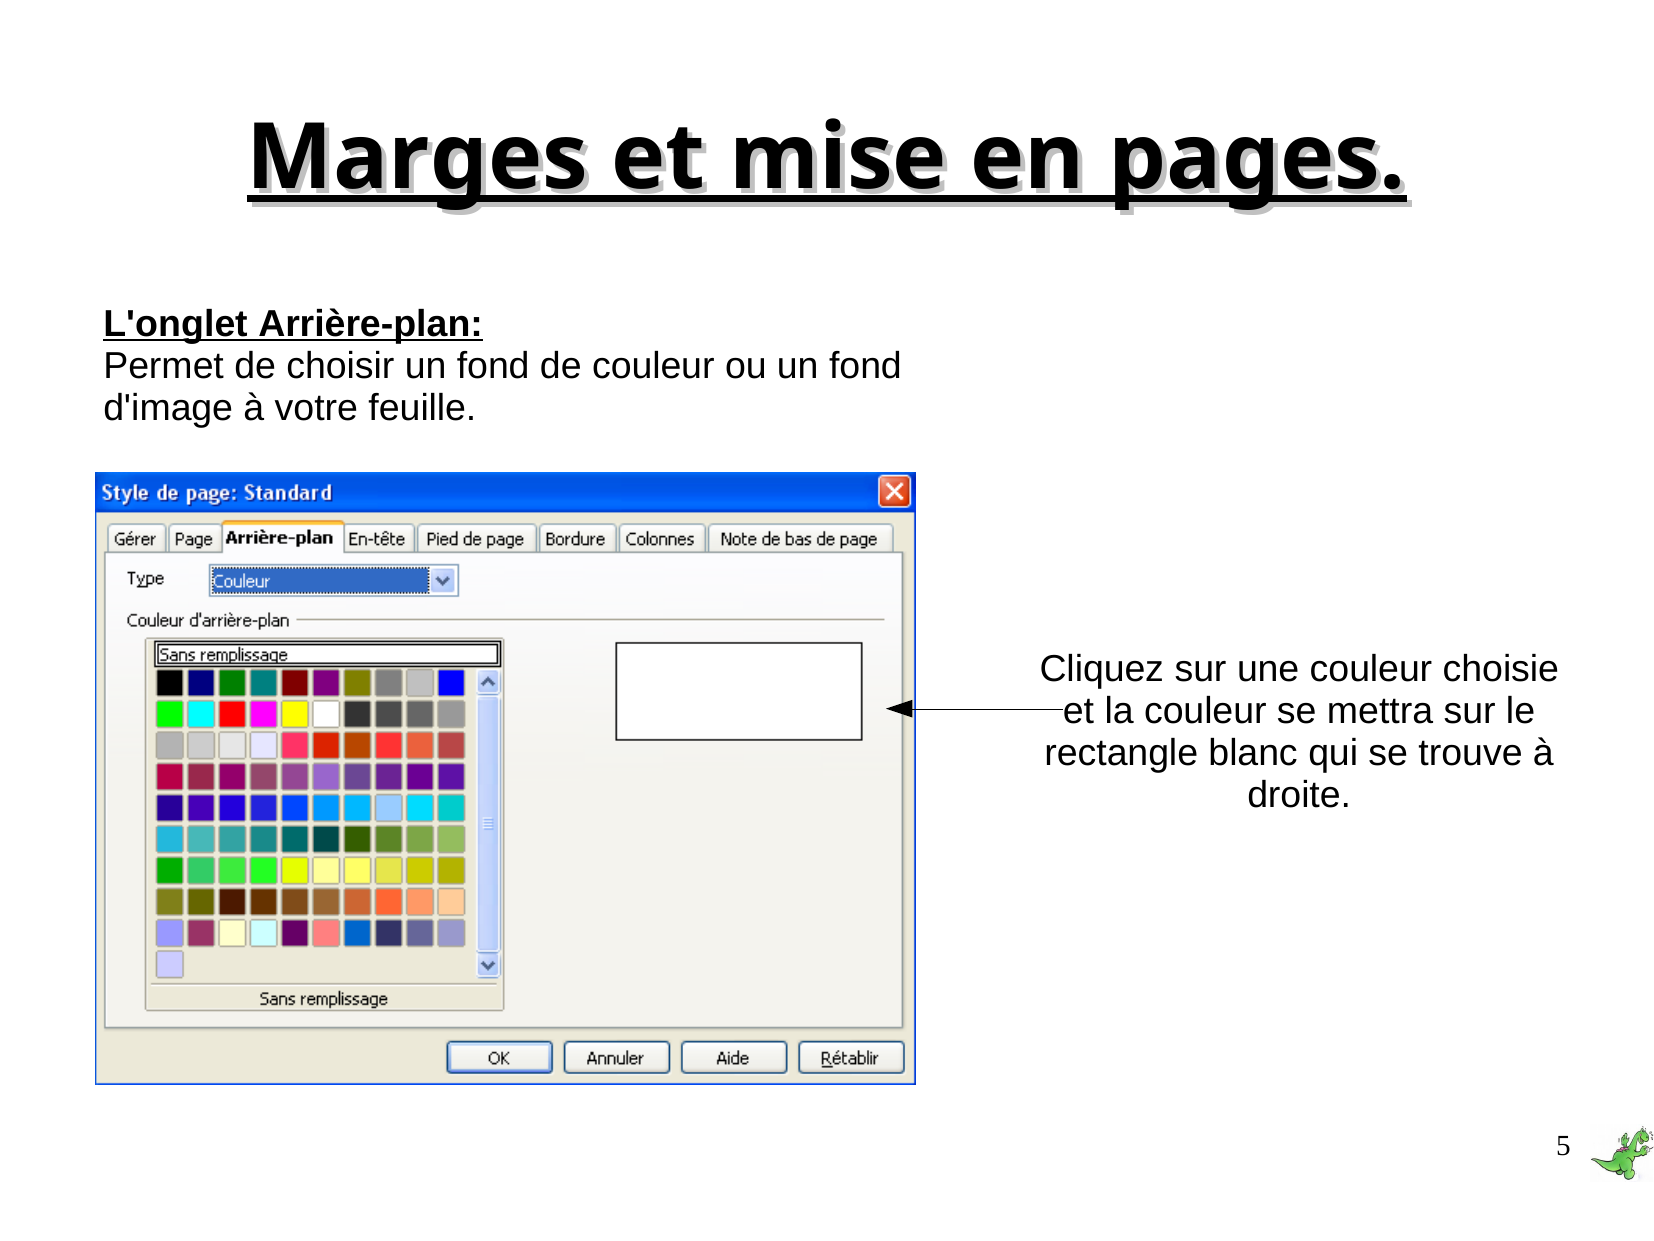

# Marges et mise en pages.
L'onglet Arrière-plan:
Permet de choisir un fond de couleur ou un fond d'image à votre feuille.
Cliquez sur une couleur choisie et la couleur se mettra sur le rectangle blanc qui se trouve à droite.
5